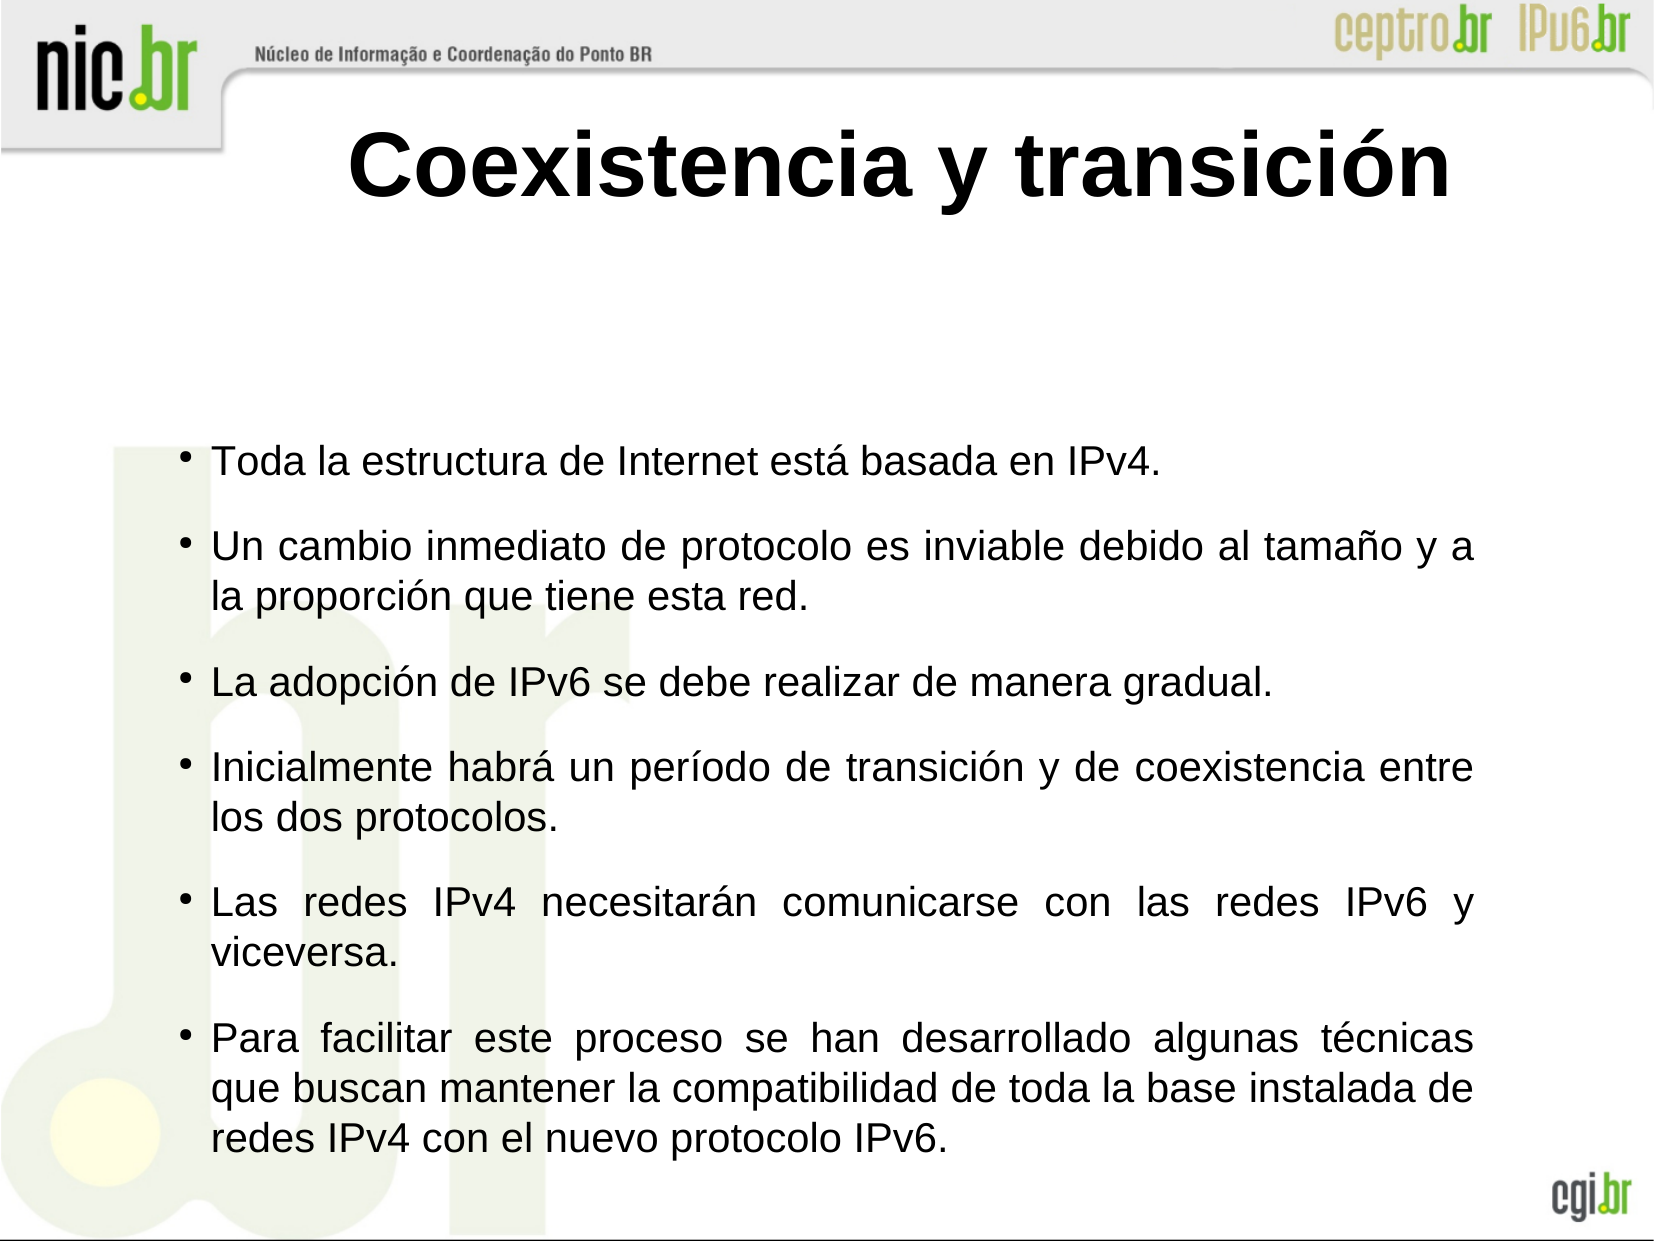

Coexistencia y transición
Toda la estructura de Internet está basada en IPv4.
Un cambio inmediato de protocolo es inviable debido al tamaño y a la proporción que tiene esta red.
La adopción de IPv6 se debe realizar de manera gradual.
Inicialmente habrá un período de transición y de coexistencia entre los dos protocolos.
Las redes IPv4 necesitarán comunicarse con las redes IPv6 y viceversa.
Para facilitar este proceso se han desarrollado algunas técnicas que buscan mantener la compatibilidad de toda la base instalada de redes IPv4 con el nuevo protocolo IPv6.